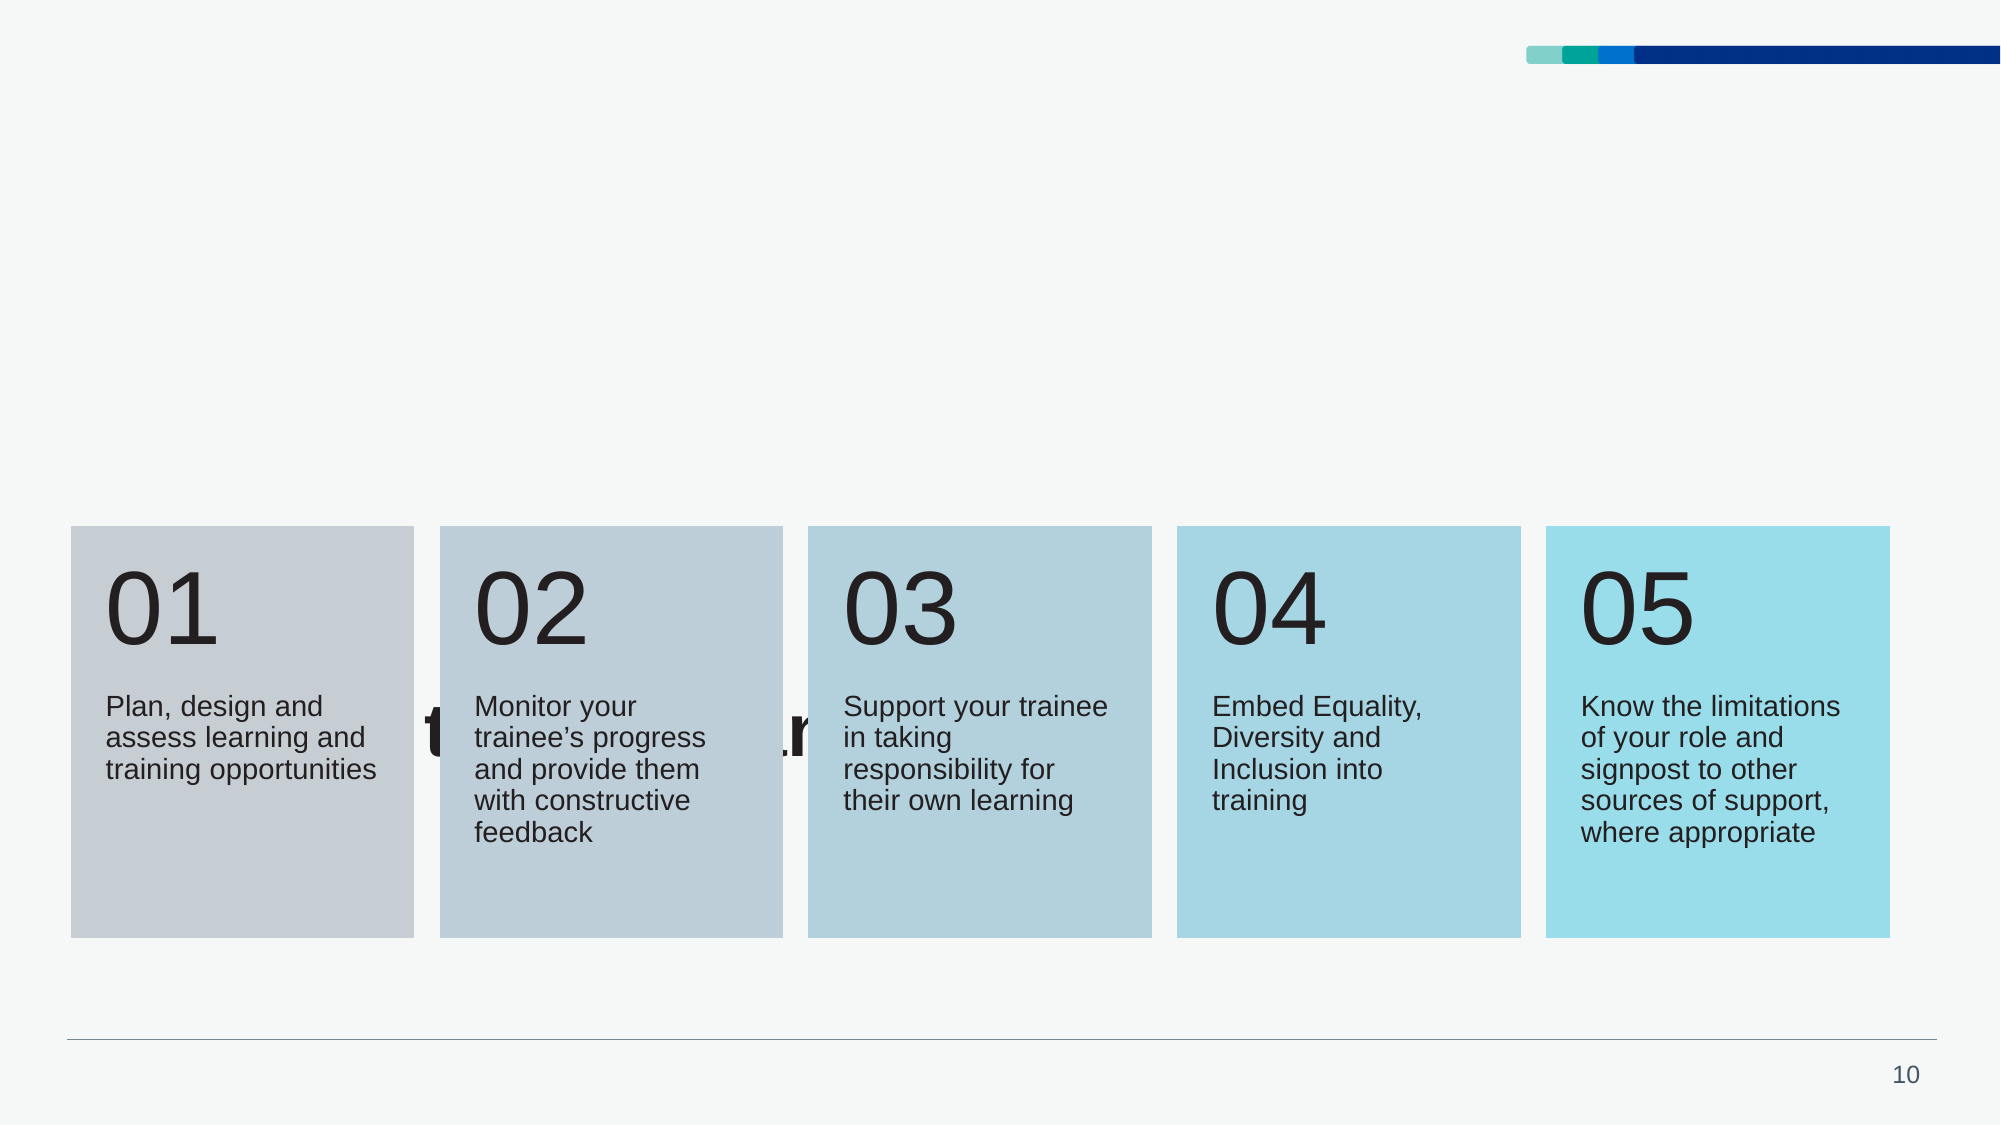

#
Expected trainer standards
Plan, design and assess learning and training opportunities
01
Monitor your trainee’s progress and provide them with constructive feedback
02
Support your trainee in taking responsibility for their own learning
03
Embed Equality, Diversity and Inclusion into training
04
Know the limitations of your role and signpost to other sources of support, where appropriate
05